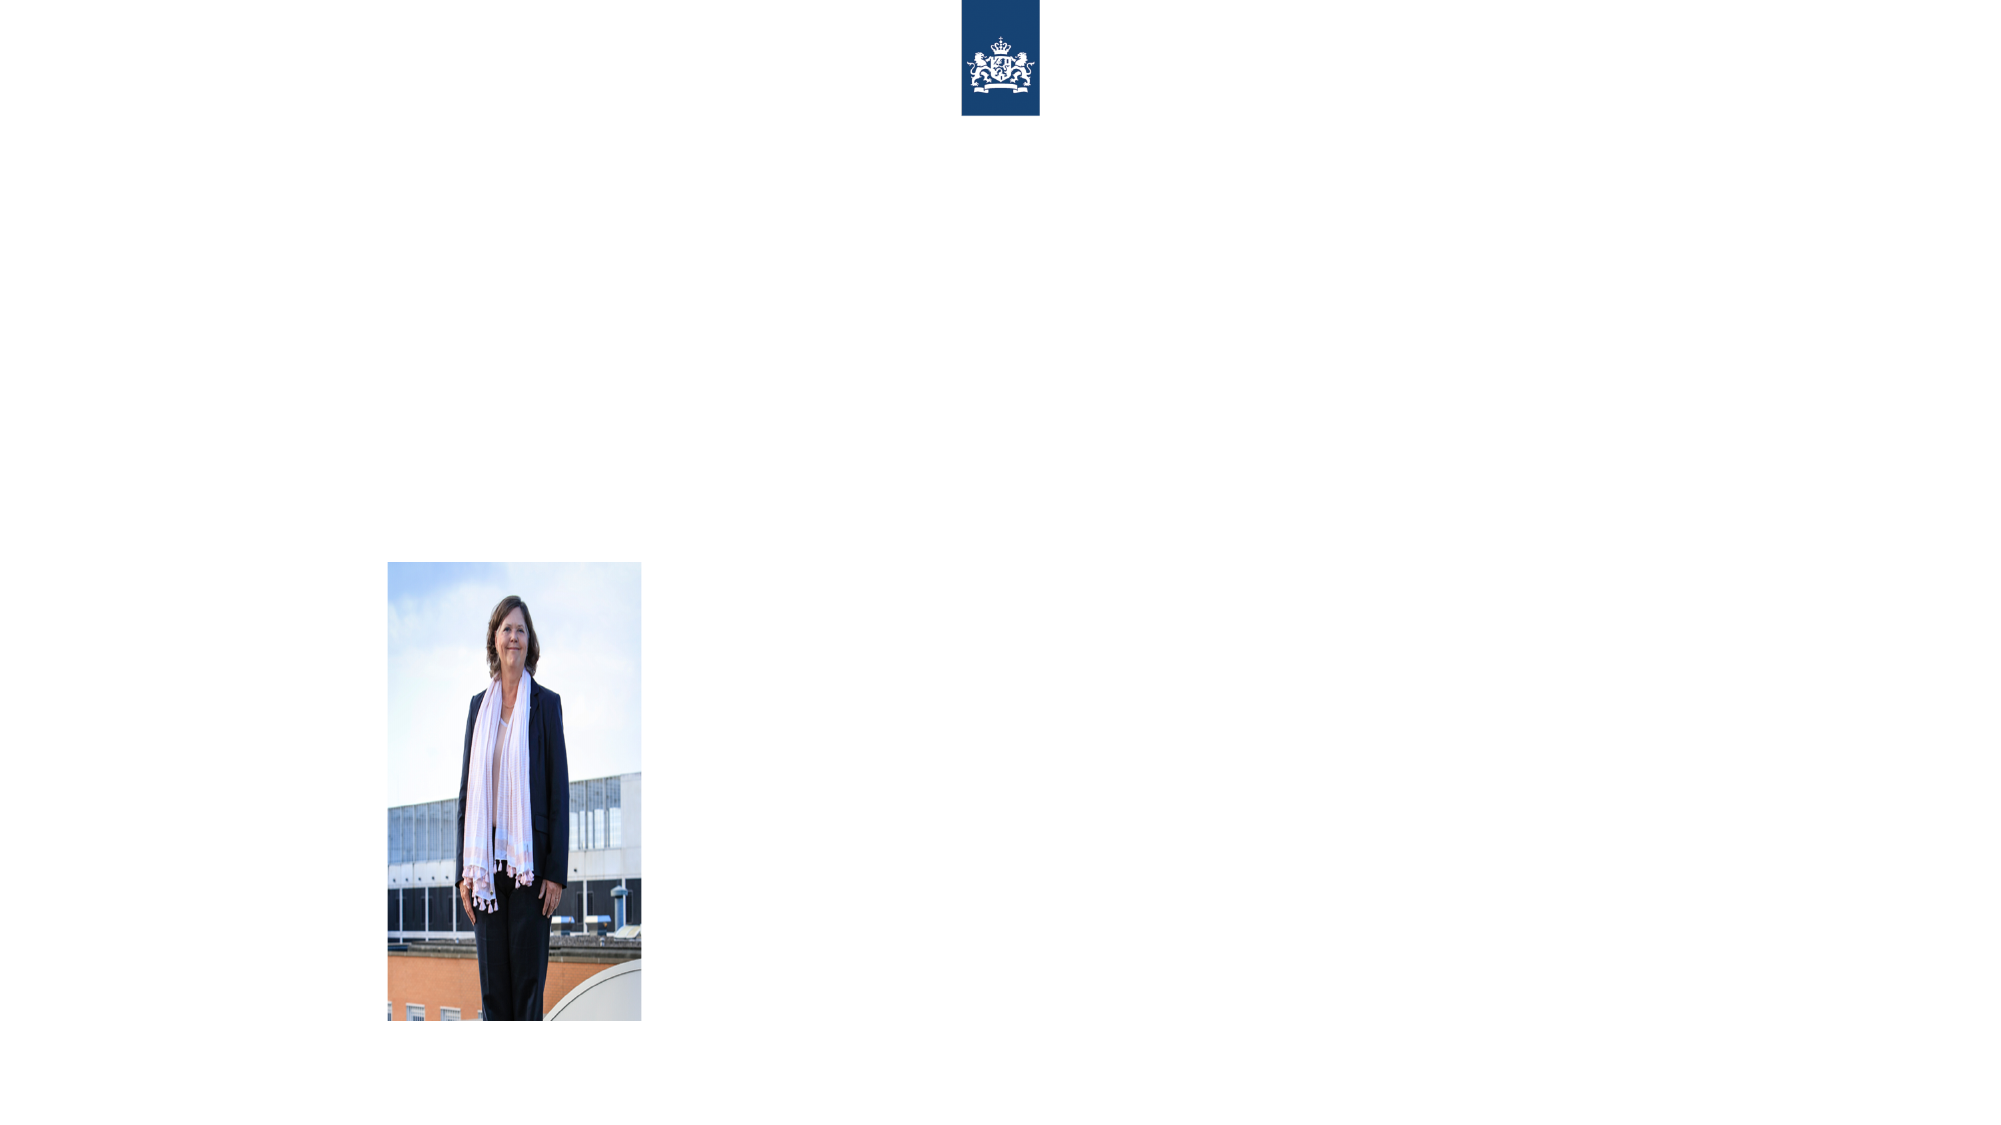

# ”Alle bajesdaken vol met zonnepanelen.”
Praktijkvoorbeeld
Bajesdakrevolutie